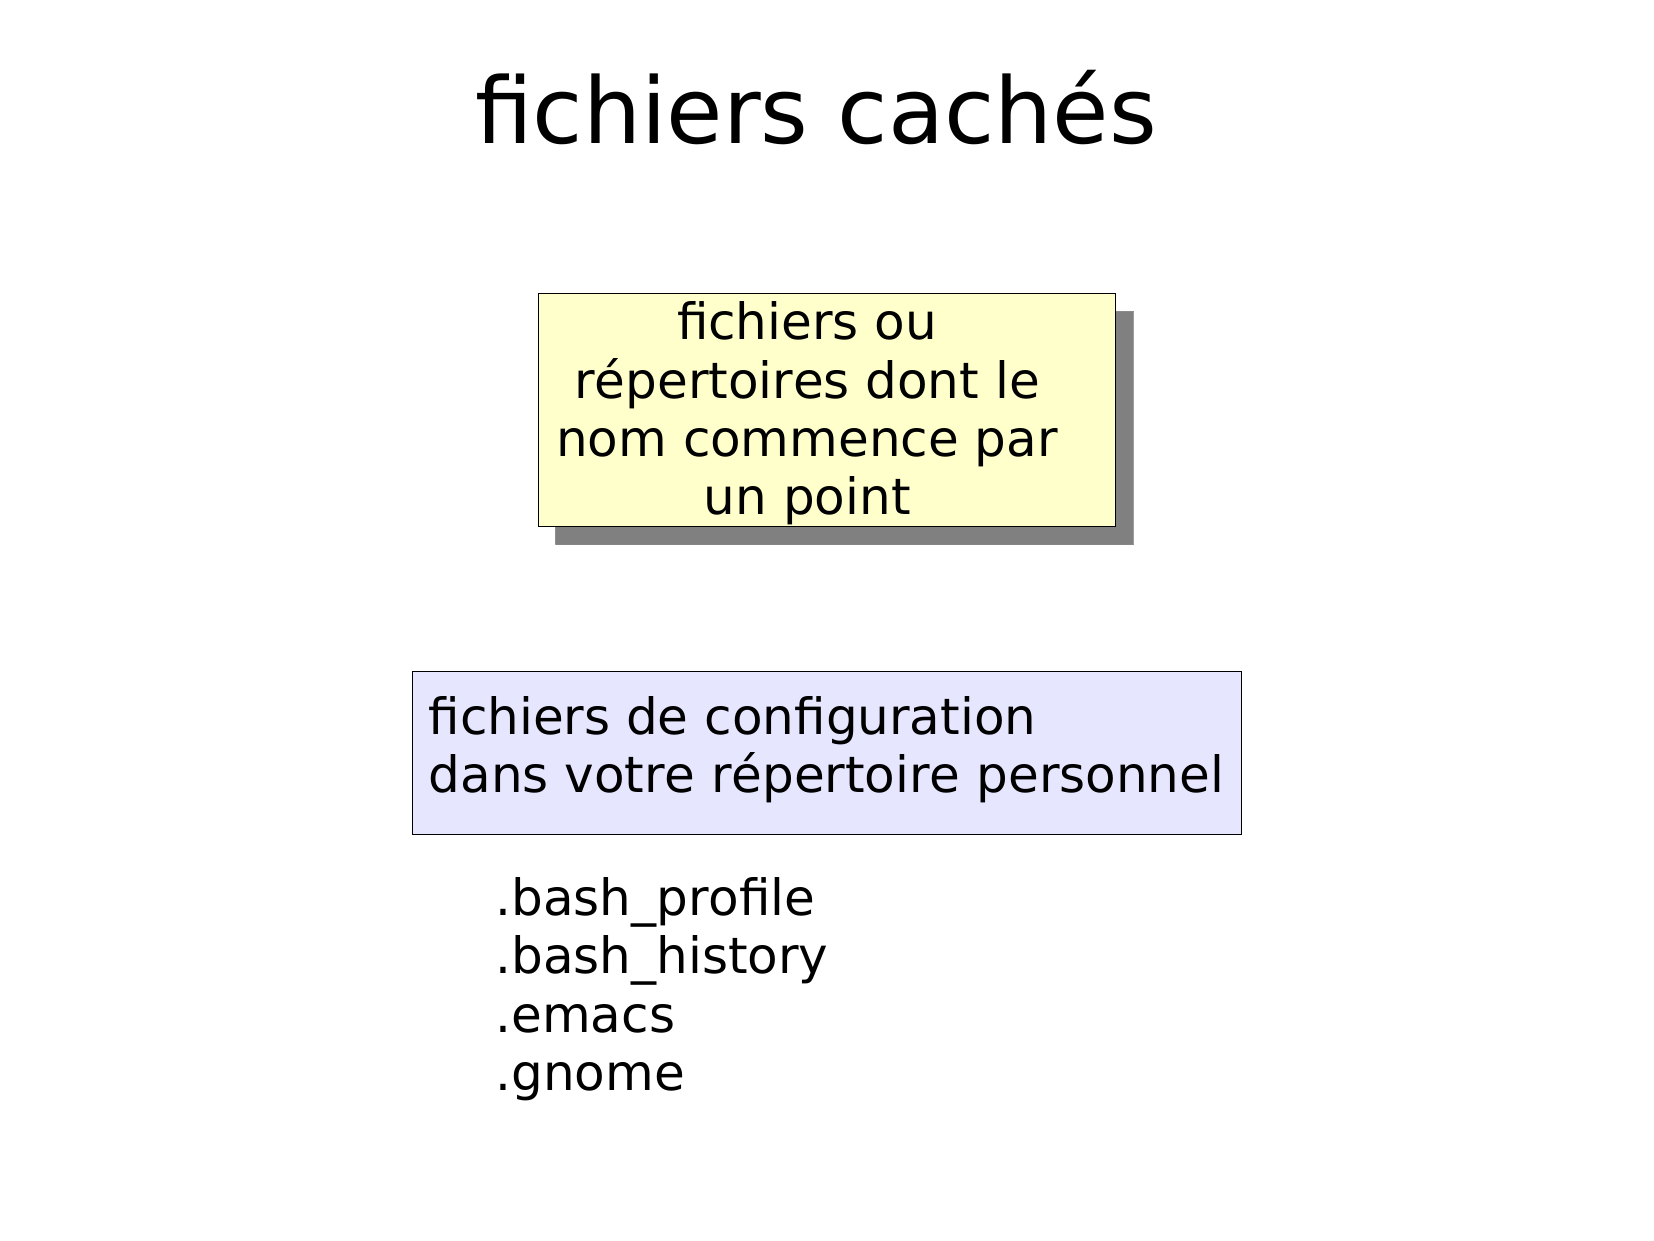

# fichiers cachés
fichiers ou répertoires dont le nom commence par un point
fichiers de configuration
dans votre répertoire personnel
.bash_profile
.bash_history
.emacs
.gnome